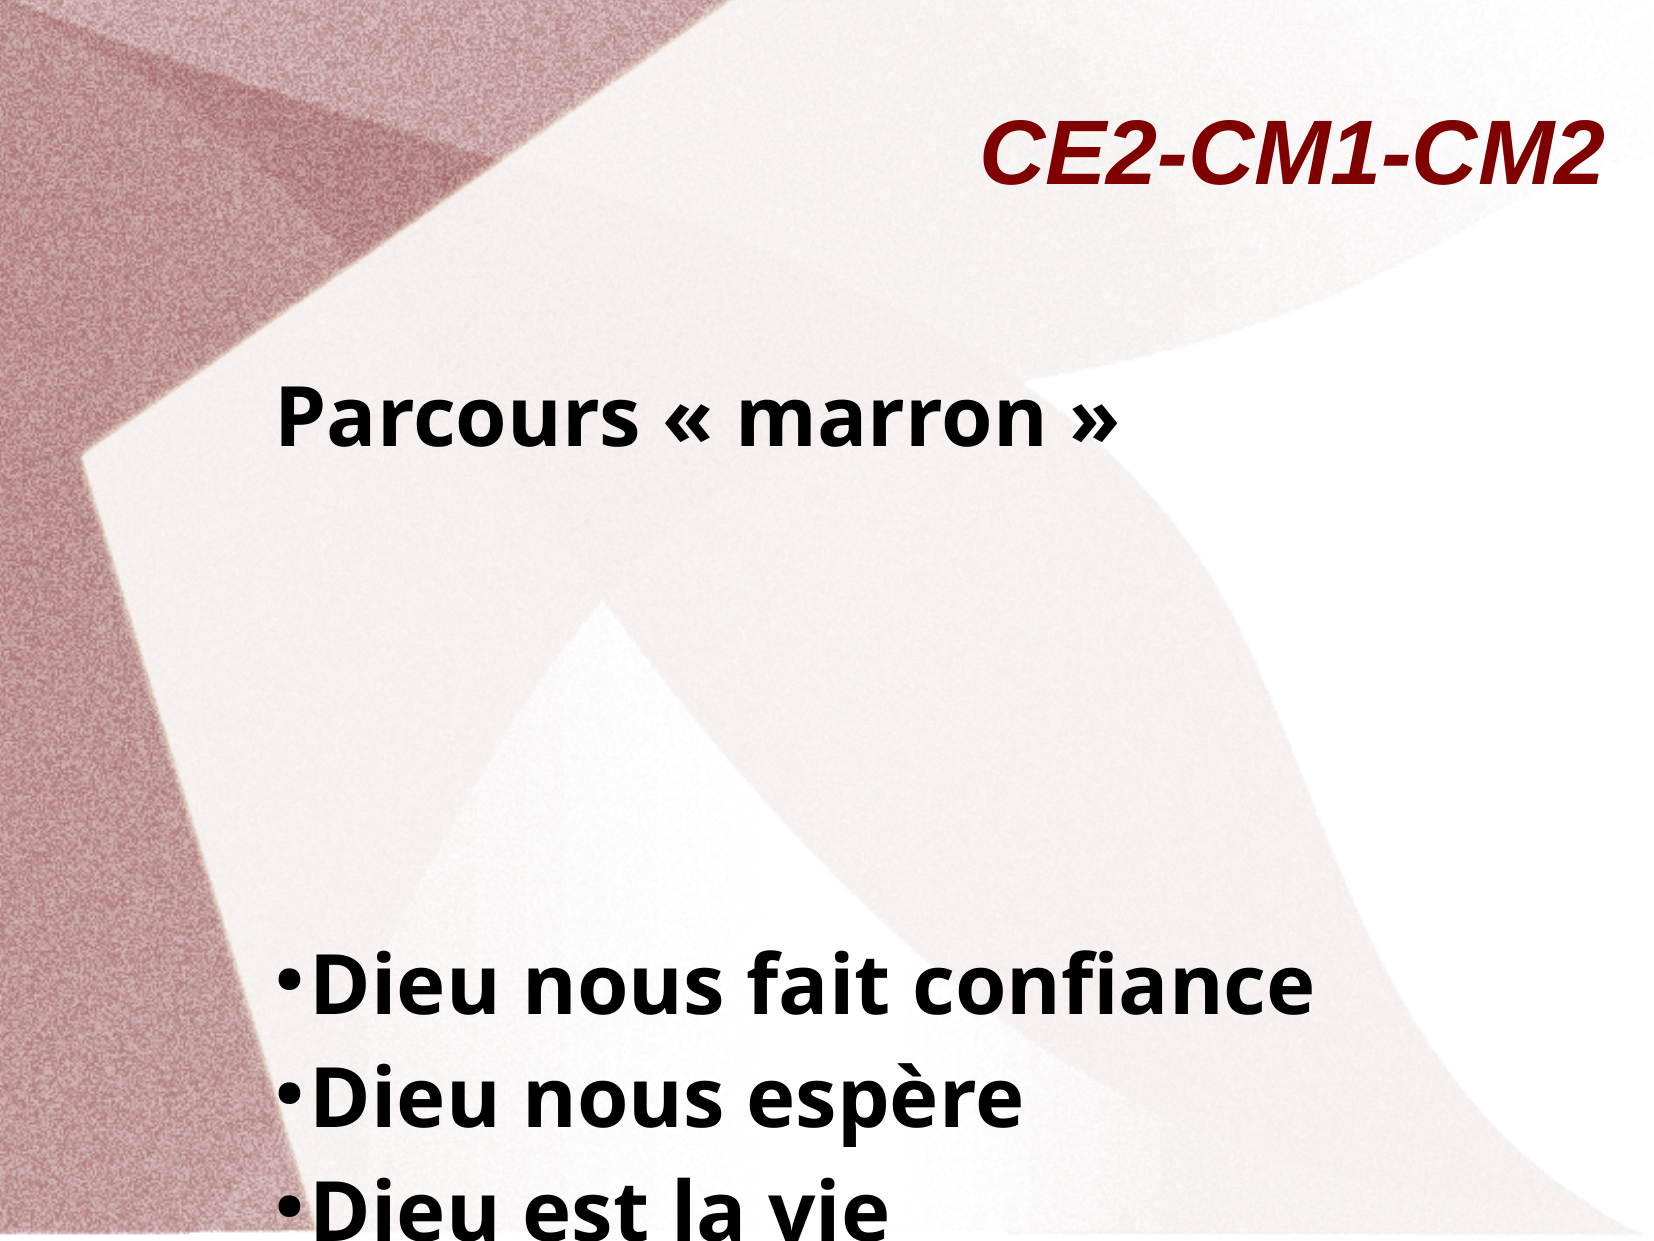

# CE2-CM1-CM2
Parcours « marron »
Dieu nous fait confiance
Dieu nous espère
Dieu est la vie
Dieu demeure en nous